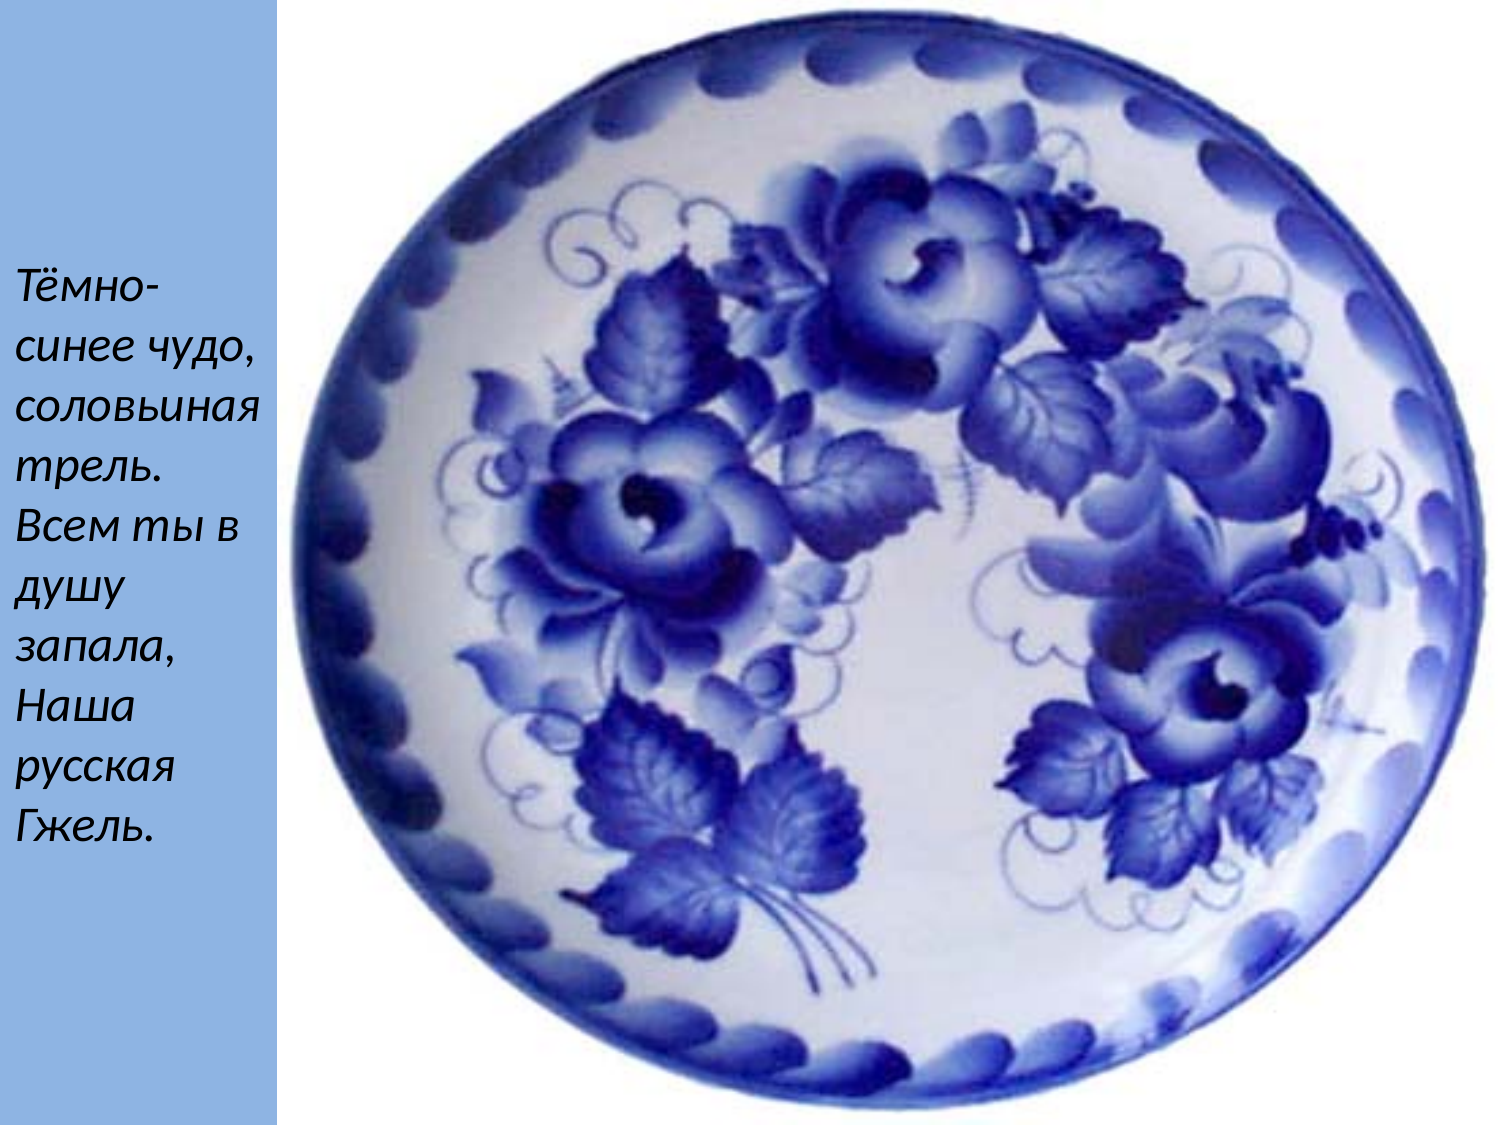

Тёмно-синее чудо, соловьиная трель.
Всем ты в душу запала,
Наша русская Гжель.